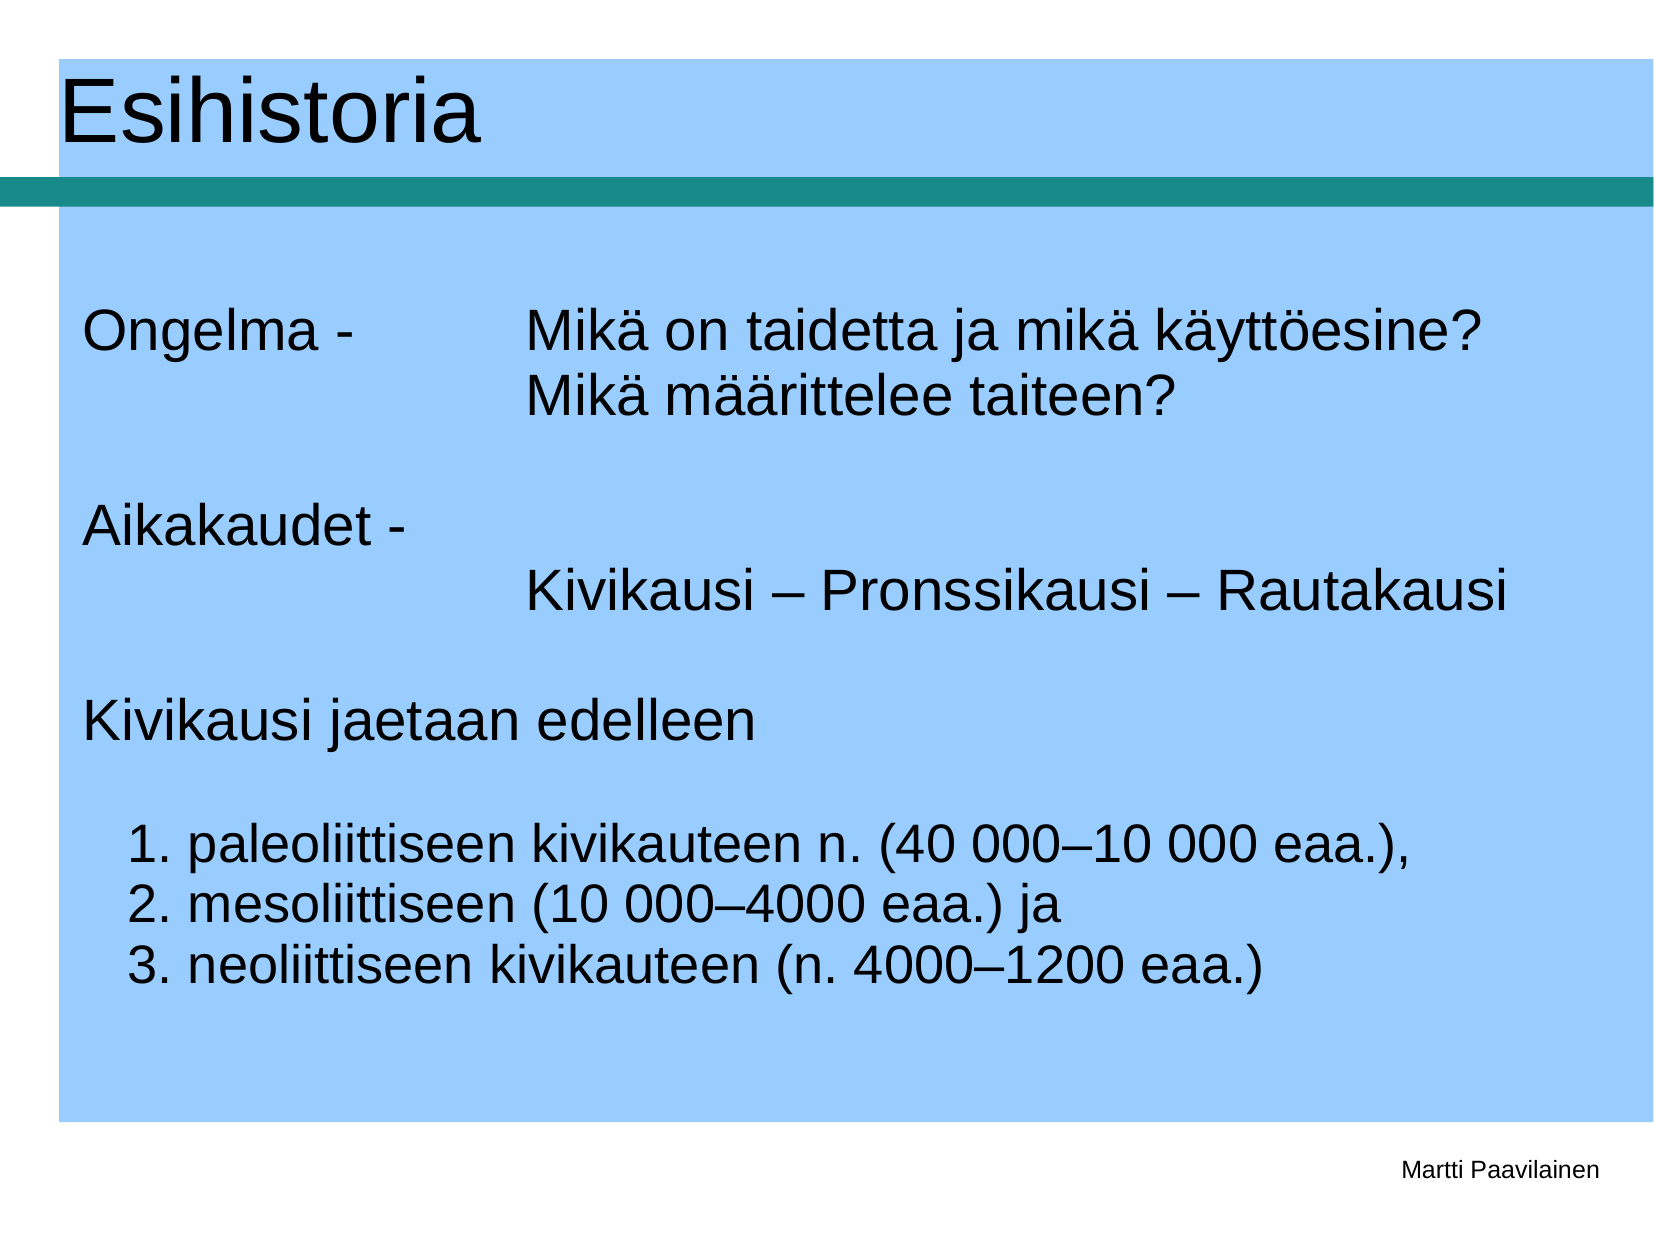

# Esihistoria
Ongelma - 			Mikä on taidetta ja mikä käyttöesine?
						Mikä määrittelee taiteen?
Aikakaudet -
						Kivikausi – Pronssikausi – Rautakausi
Kivikausi jaetaan edelleen
 1. paleoliittiseen kivikauteen n. (40 000–10 000 eaa.),
 2. mesoliittiseen (10 000–4000 eaa.) ja
 3. neoliittiseen kivikauteen (n. 4000–1200 eaa.)
Martti Paavilainen